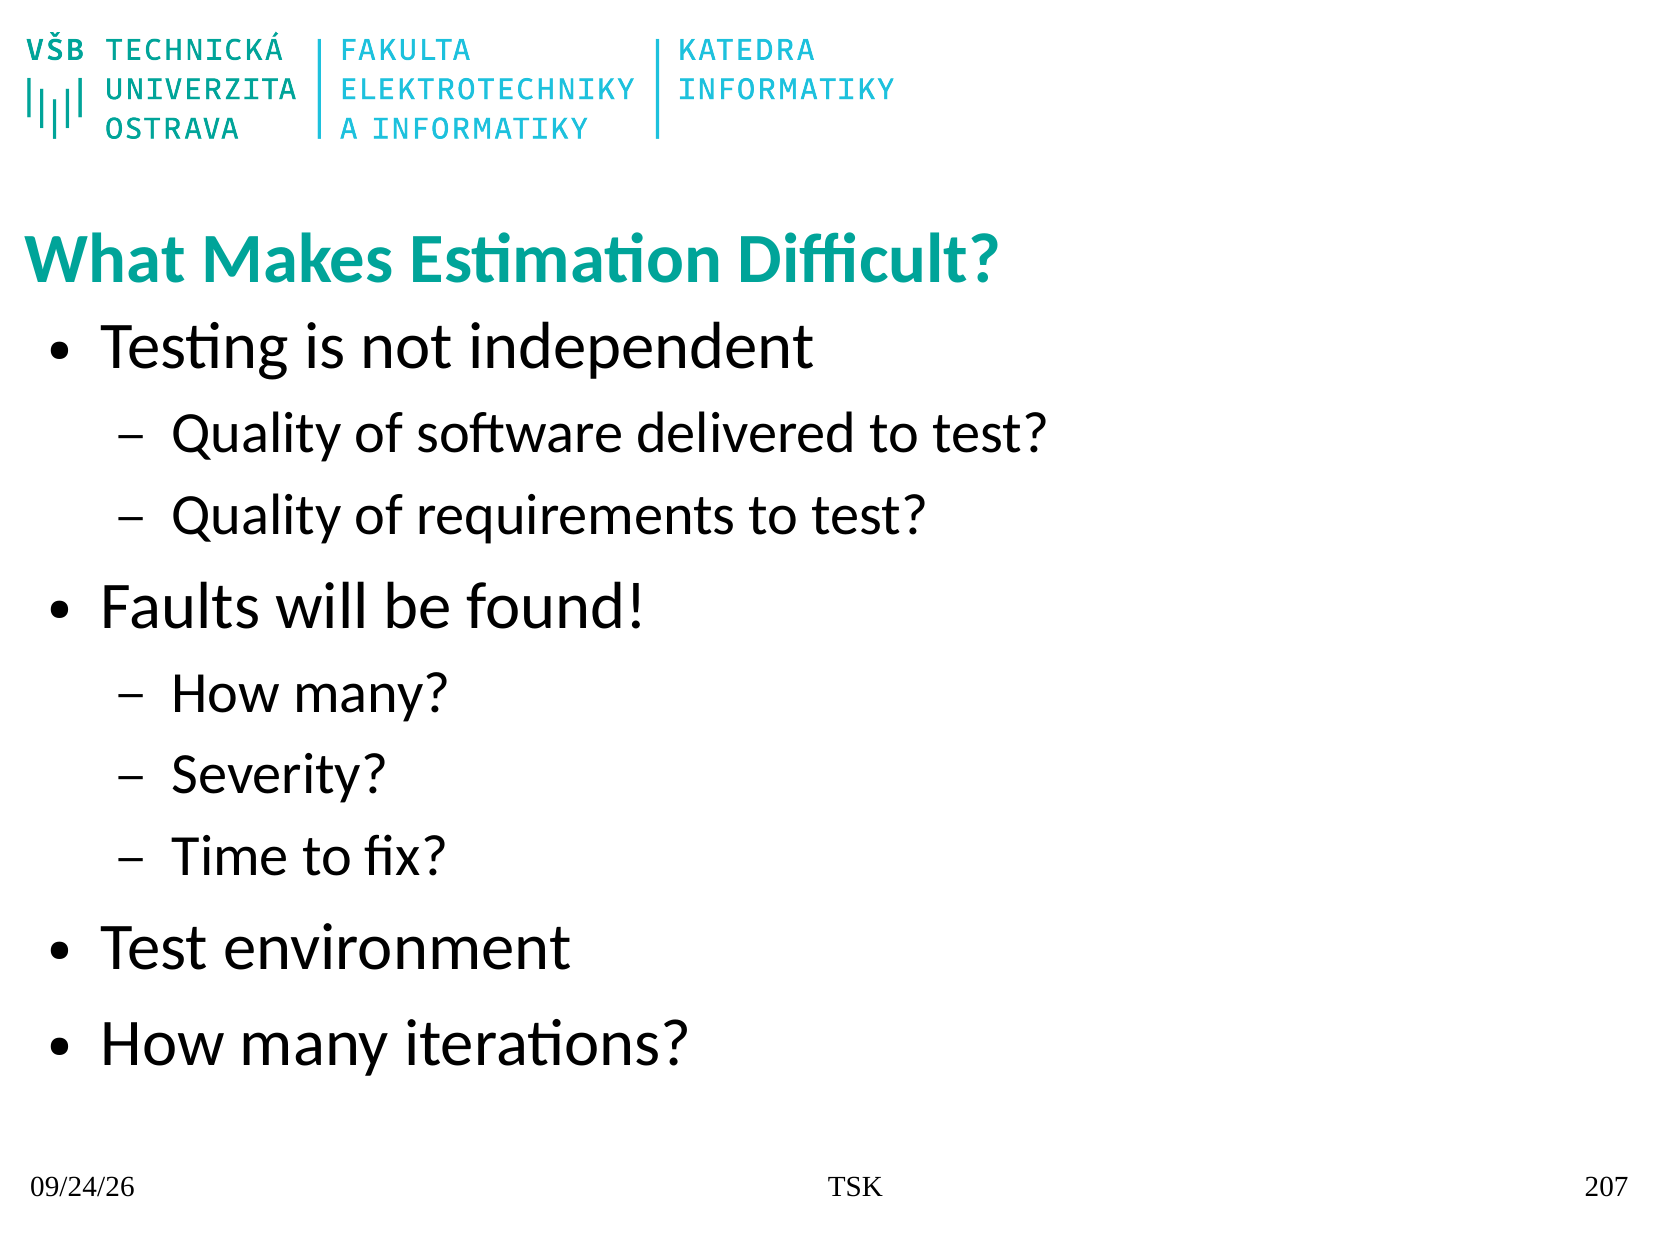

# What Makes Estimation Difficult?
Testing is not independent
Quality of software delivered to test?
Quality of requirements to test?
Faults will be found!
How many?
Severity?
Time to fix?
Test environment
How many iterations?
TSK
207